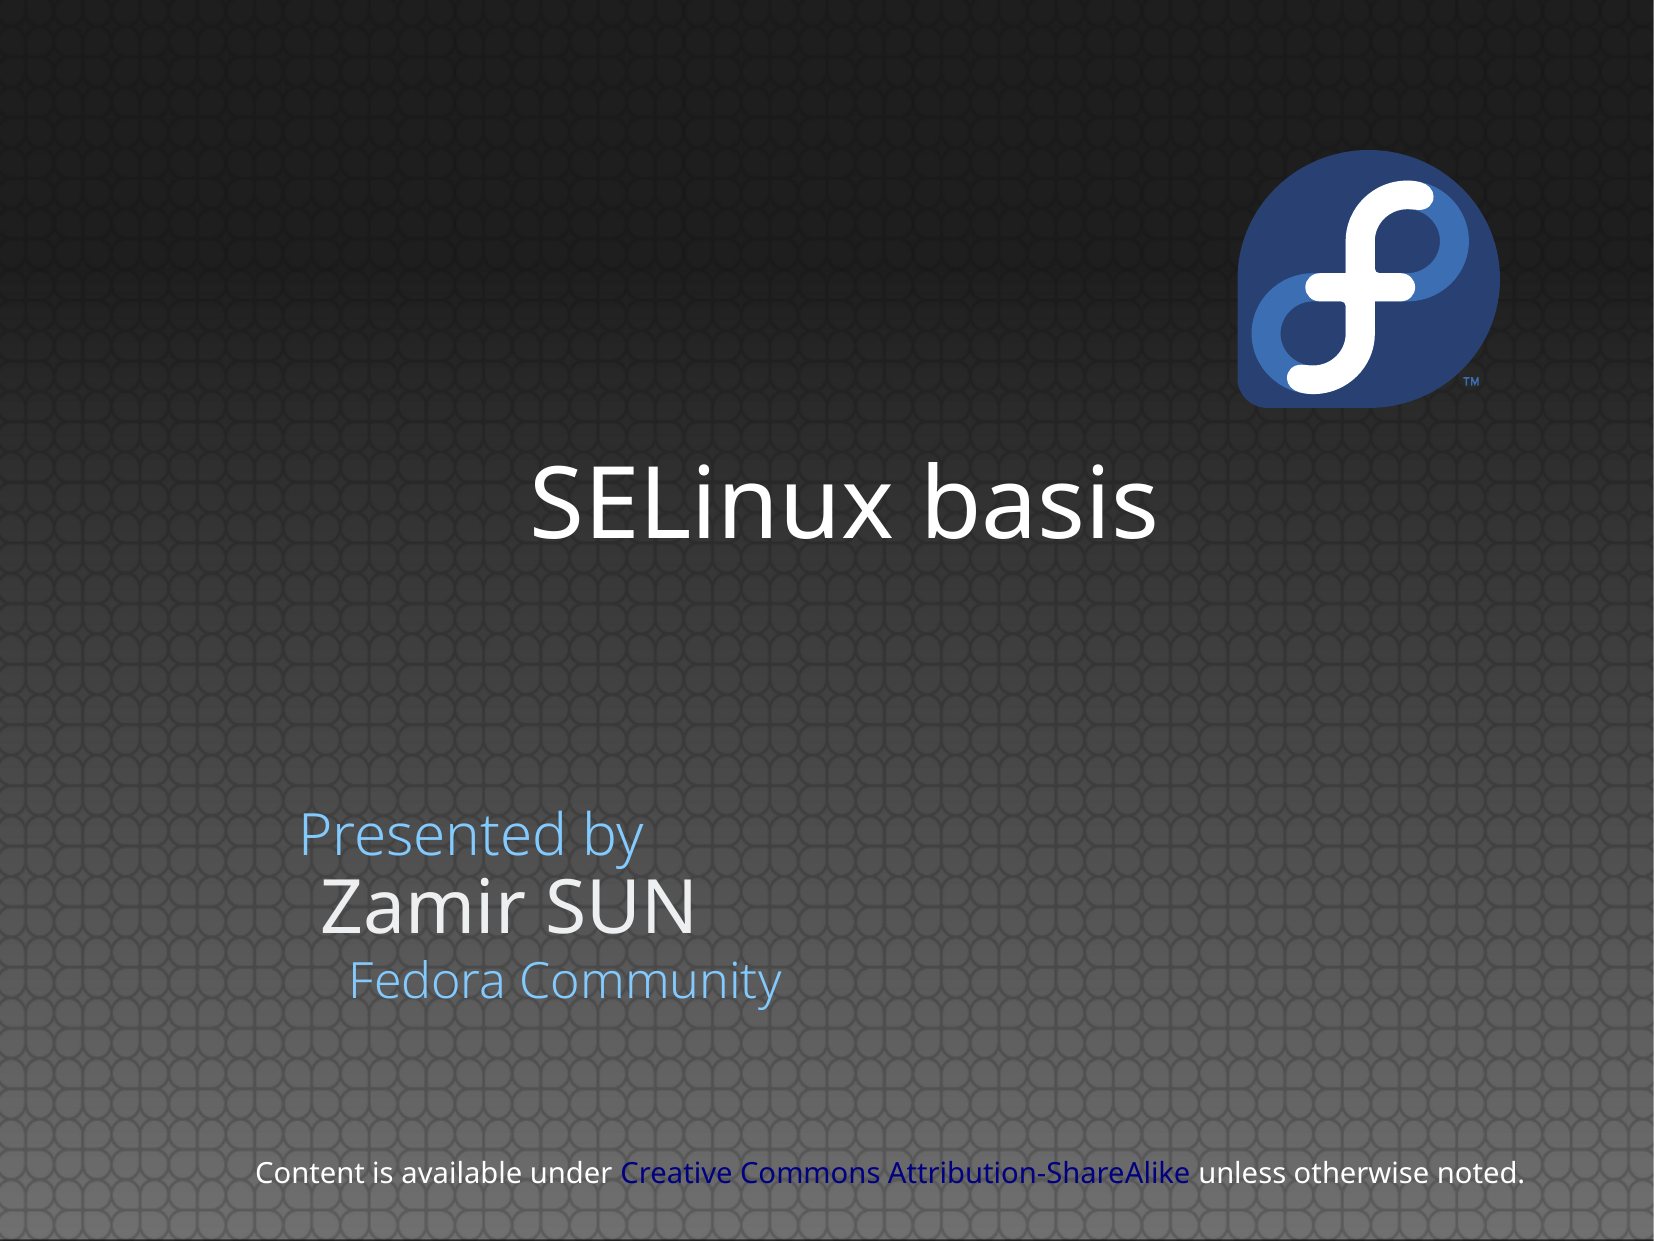

SELinux basis
#
Presented by
Zamir SUN
Fedora Community
Content is available under Creative Commons Attribution-ShareAlike unless otherwise noted.